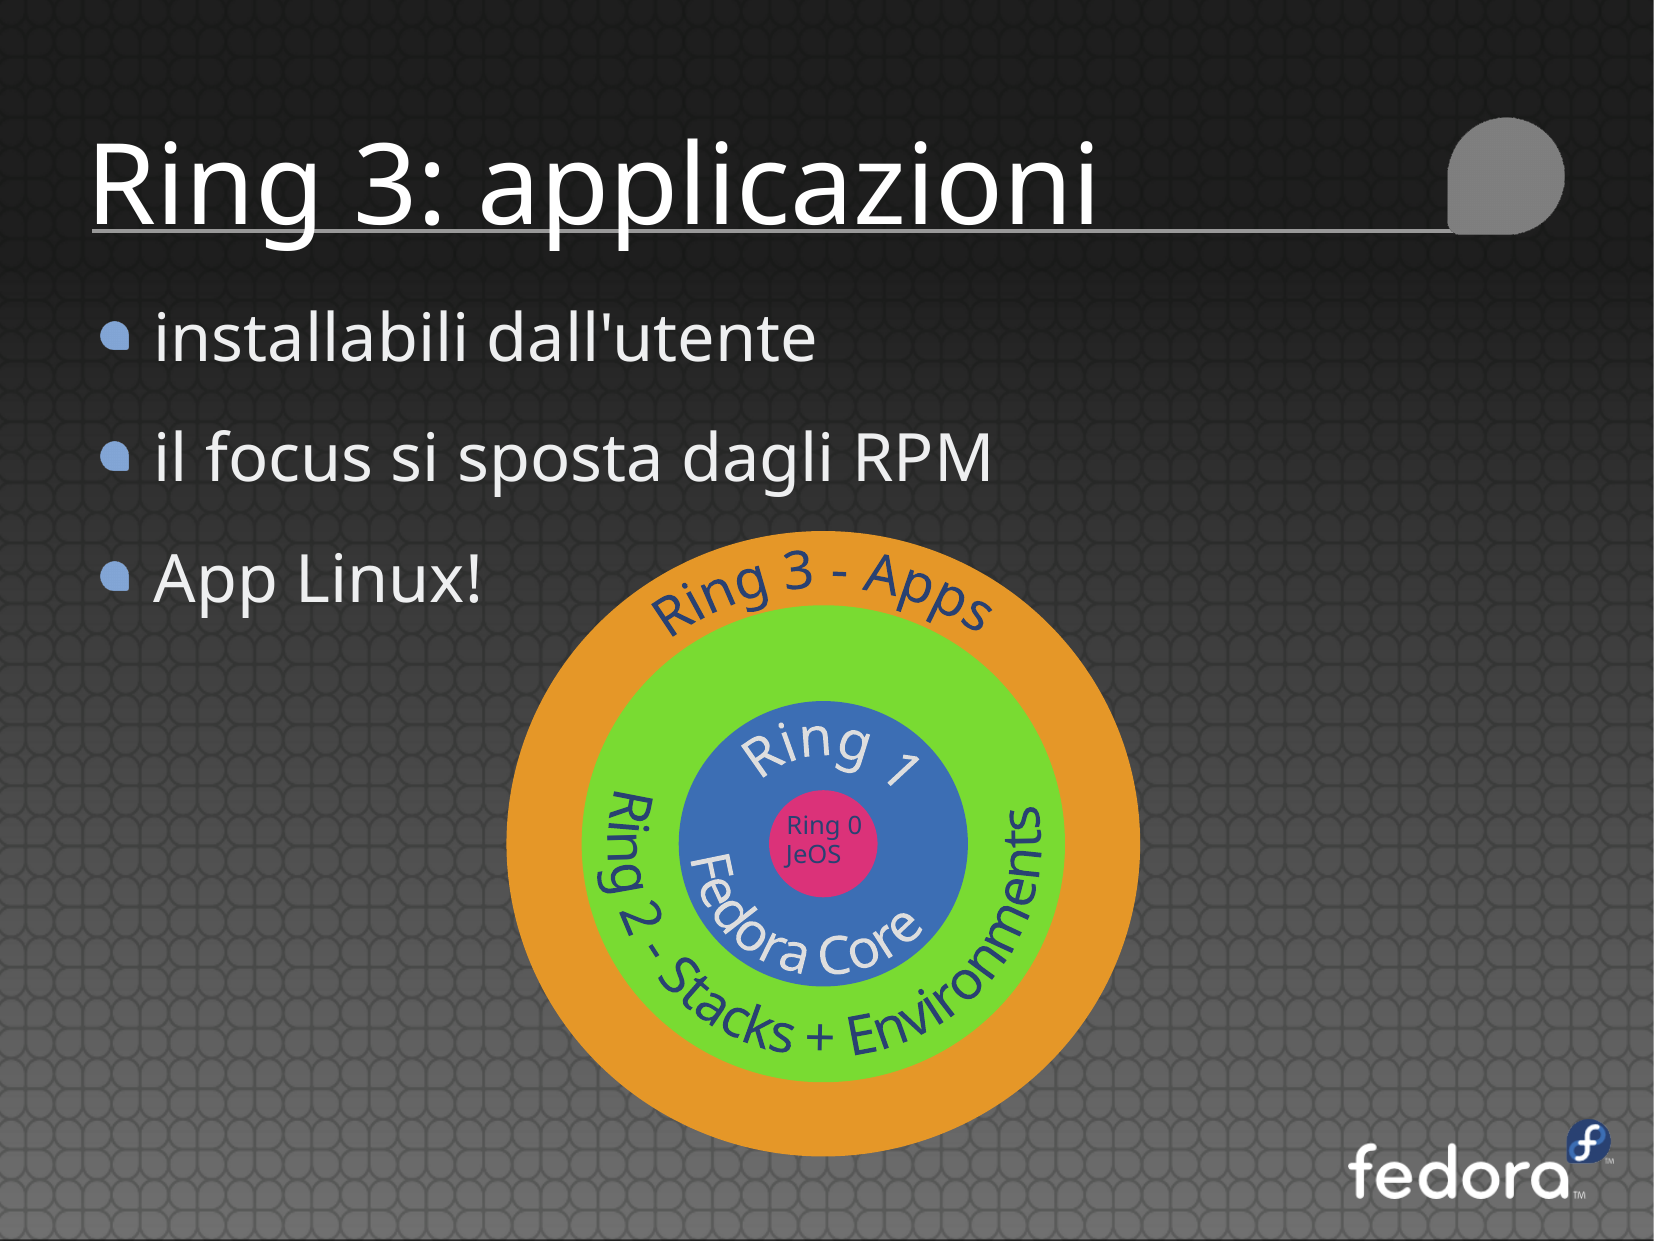

# Ring 3: applicazioni
installabili dall'utente
il focus si sposta dagli RPM
App Linux!